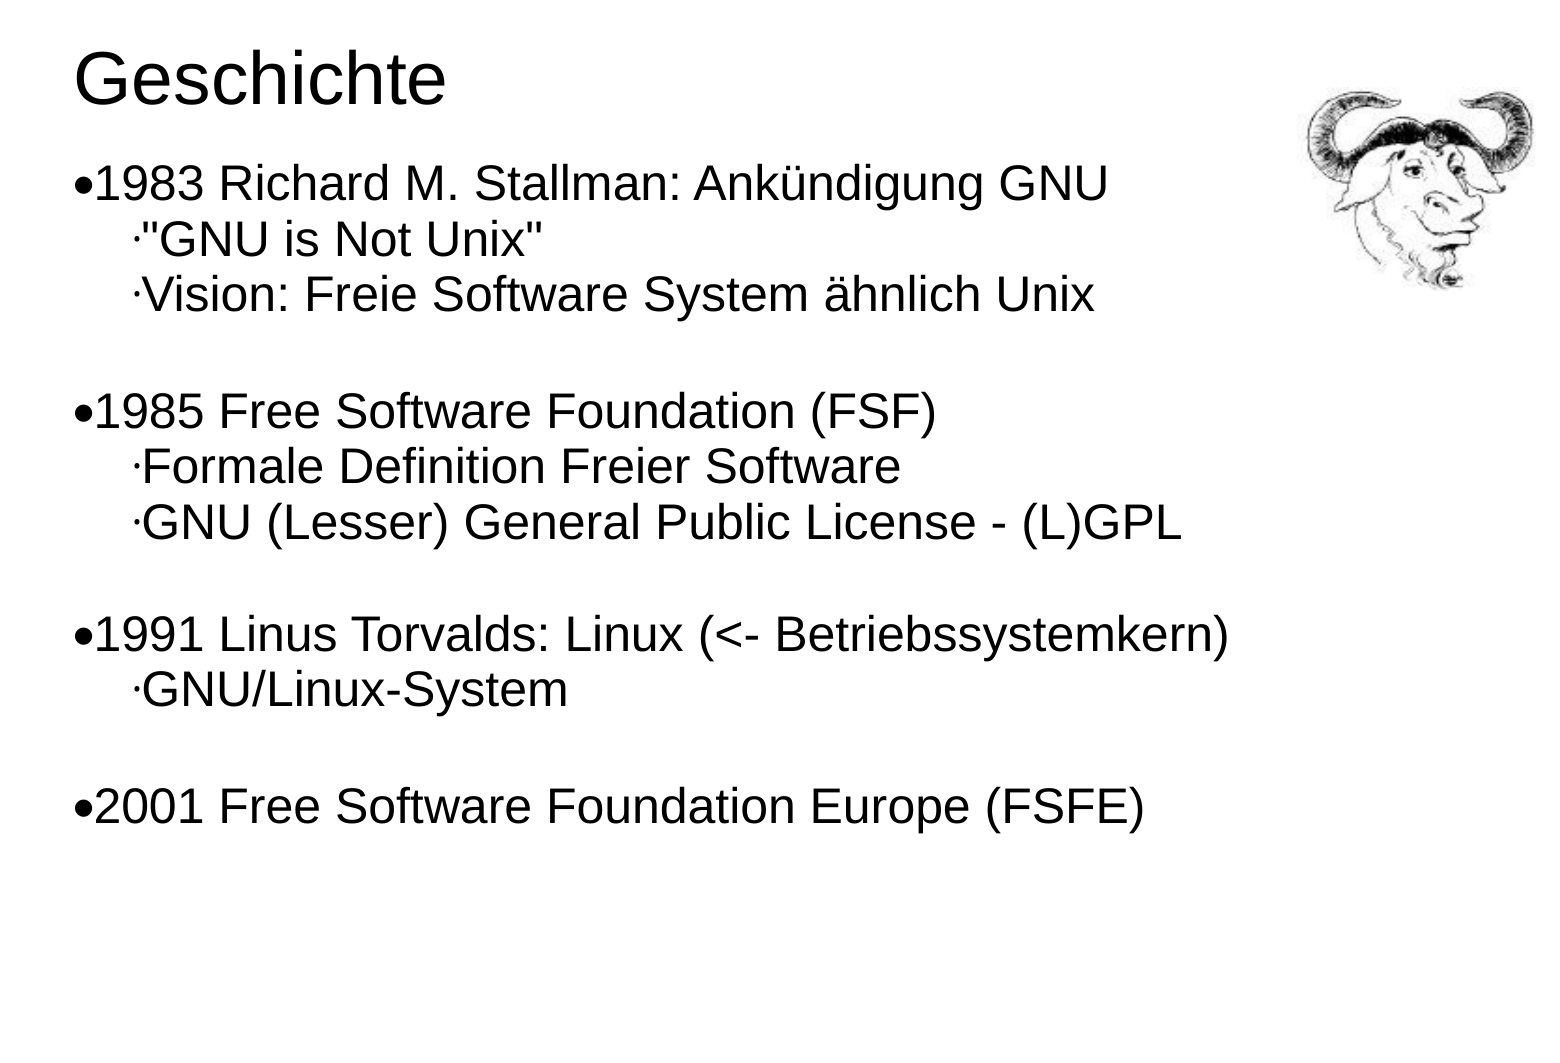

Geschichte
1983 Richard M. Stallman: Ankündigung GNU
"GNU is Not Unix"
Vision: Freie Software System ähnlich Unix
1985 Free Software Foundation (FSF)
Formale Definition Freier Software
GNU (Lesser) General Public License - (L)GPL
1991 Linus Torvalds: Linux (<- Betriebssystemkern)
GNU/Linux-System
2001 Free Software Foundation Europe (FSFE)